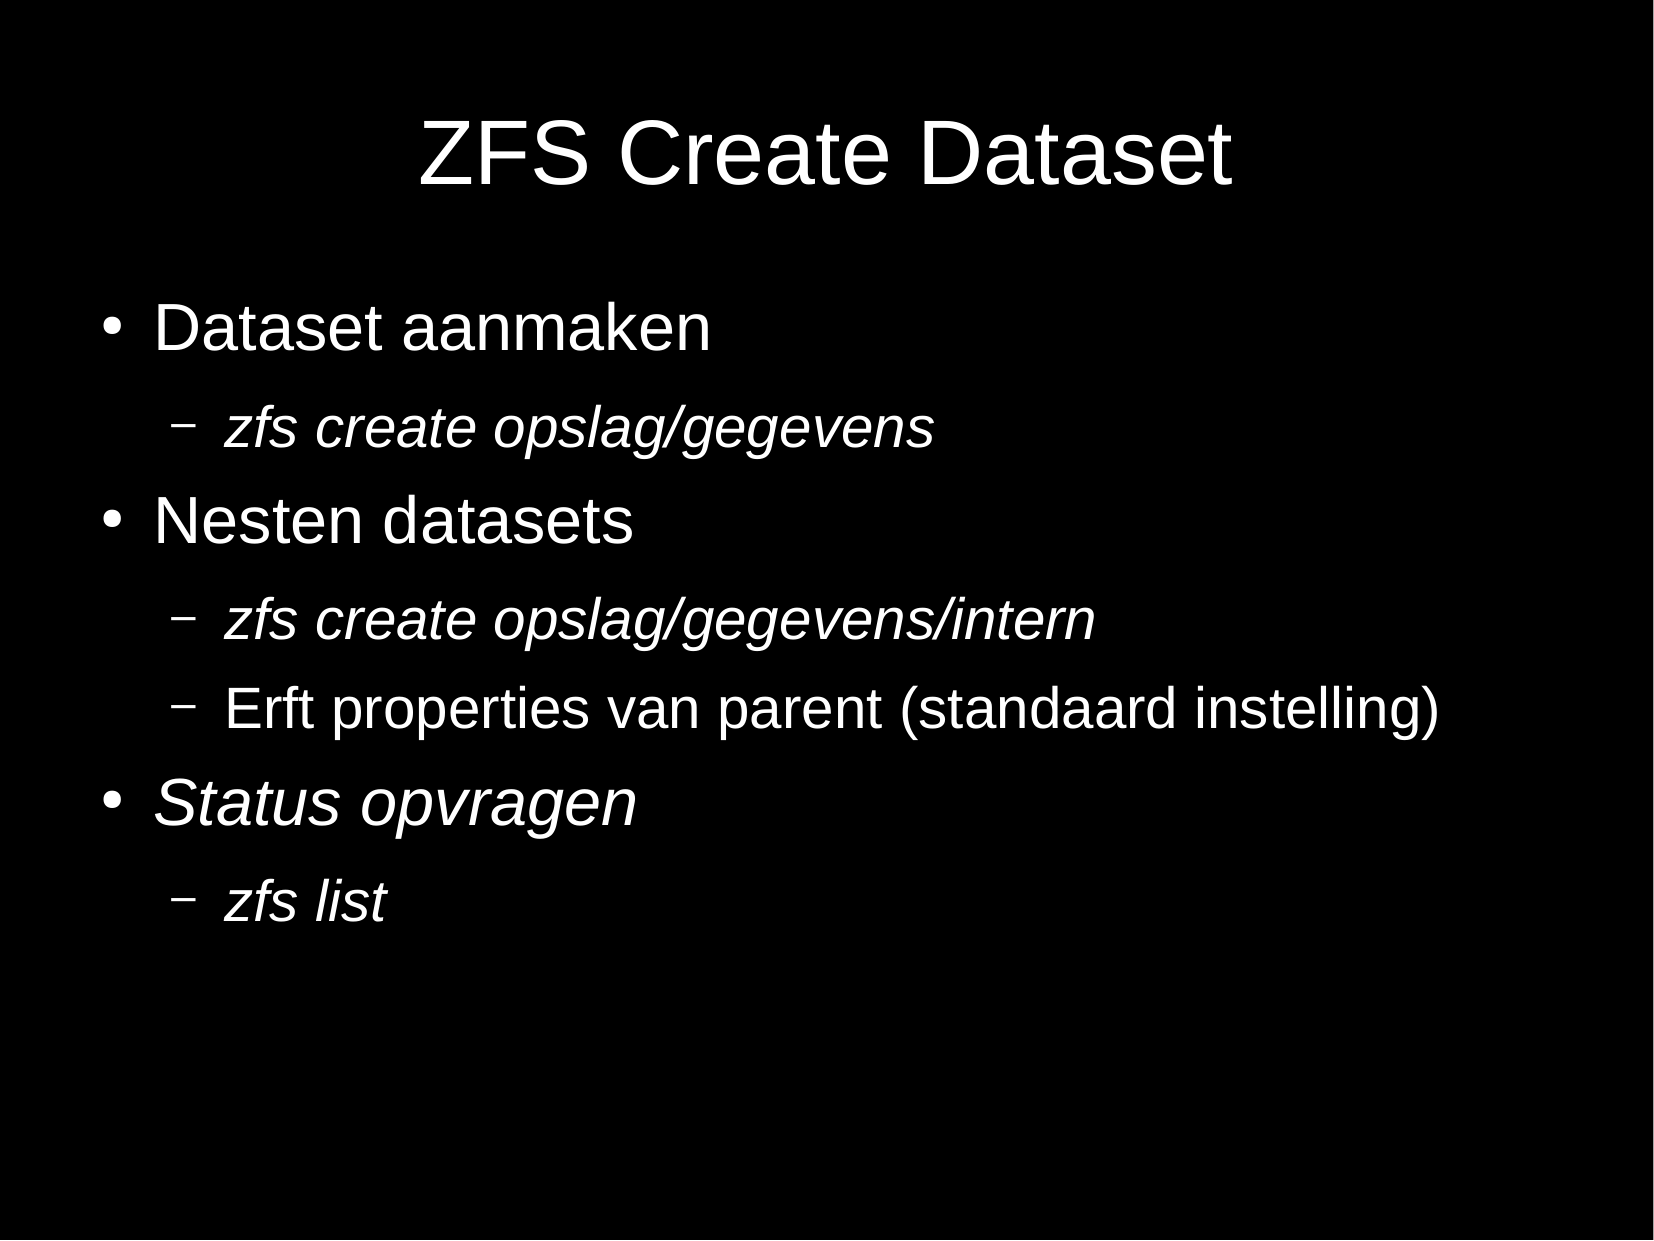

# ZFS Create Dataset
Dataset aanmaken
zfs create opslag/gegevens
Nesten datasets
zfs create opslag/gegevens/intern
Erft properties van parent (standaard instelling)
Status opvragen
zfs list